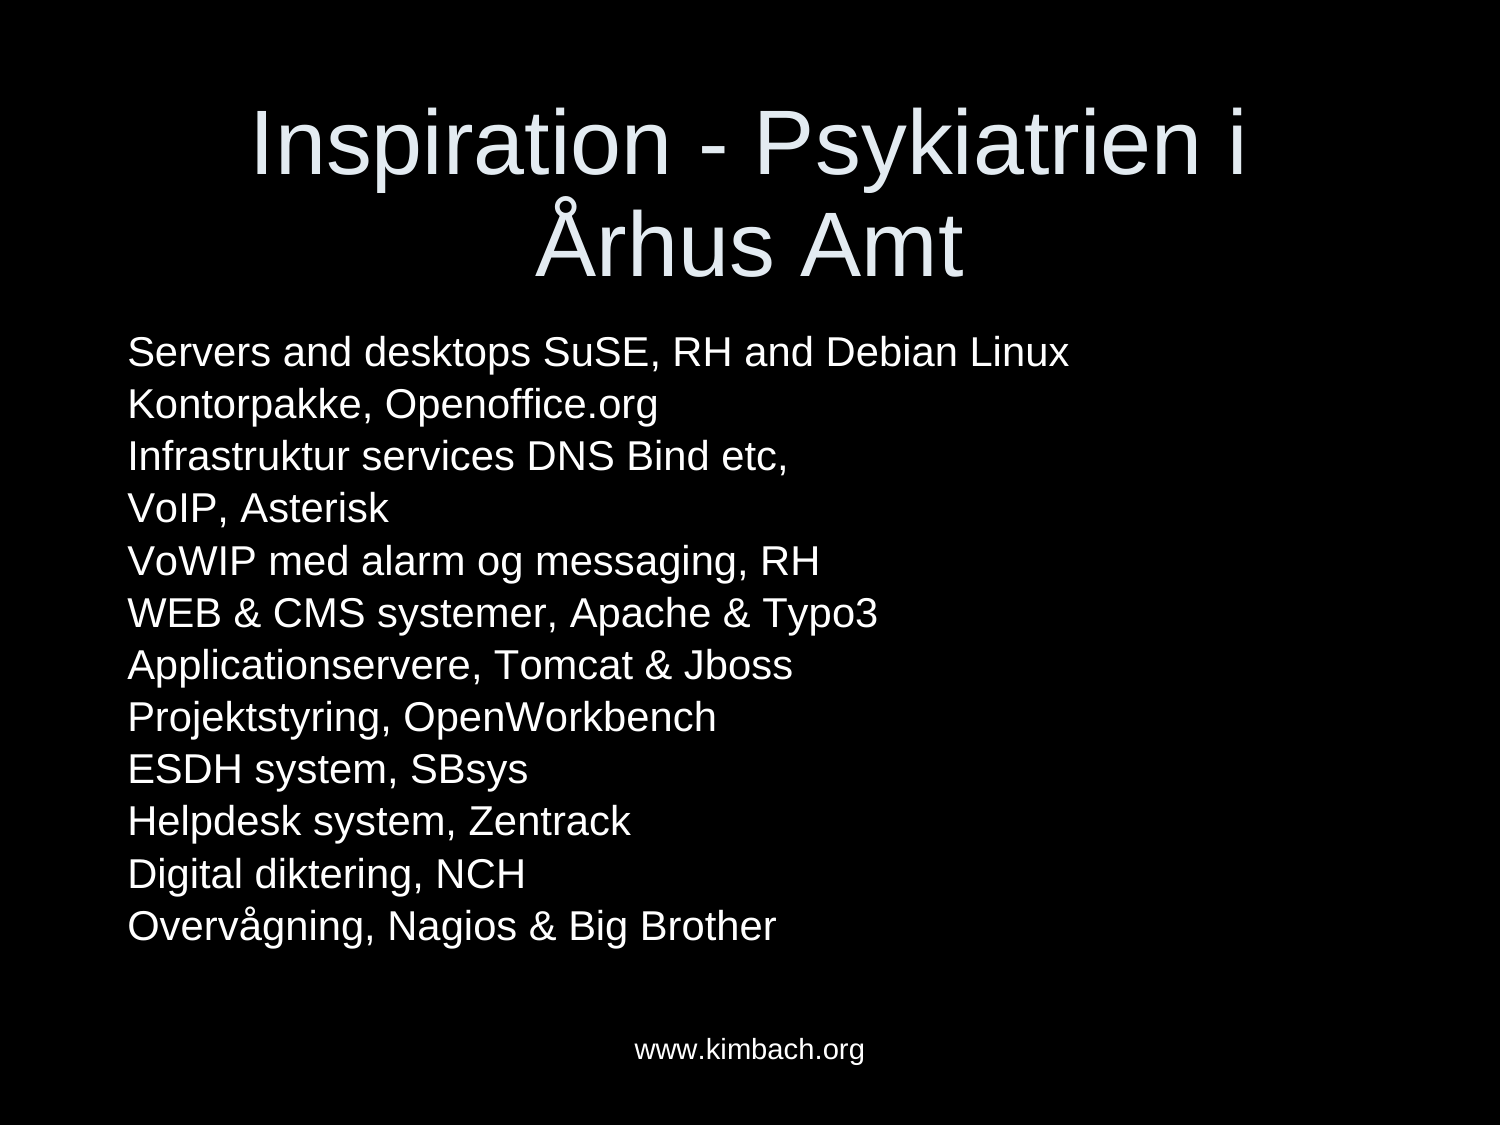

# Inspiration - Psykiatrien i Århus Amt
Servers and desktops SuSE, RH and Debian Linux
Kontorpakke, Openoffice.org
Infrastruktur services DNS Bind etc,
VoIP, Asterisk
VoWIP med alarm og messaging, RH
WEB & CMS systemer, Apache & Typo3
Applicationservere, Tomcat & Jboss
Projektstyring, OpenWorkbench
ESDH system, SBsys
Helpdesk system, Zentrack
Digital diktering, NCH
Overvågning, Nagios & Big Brother
www.kimbach.org